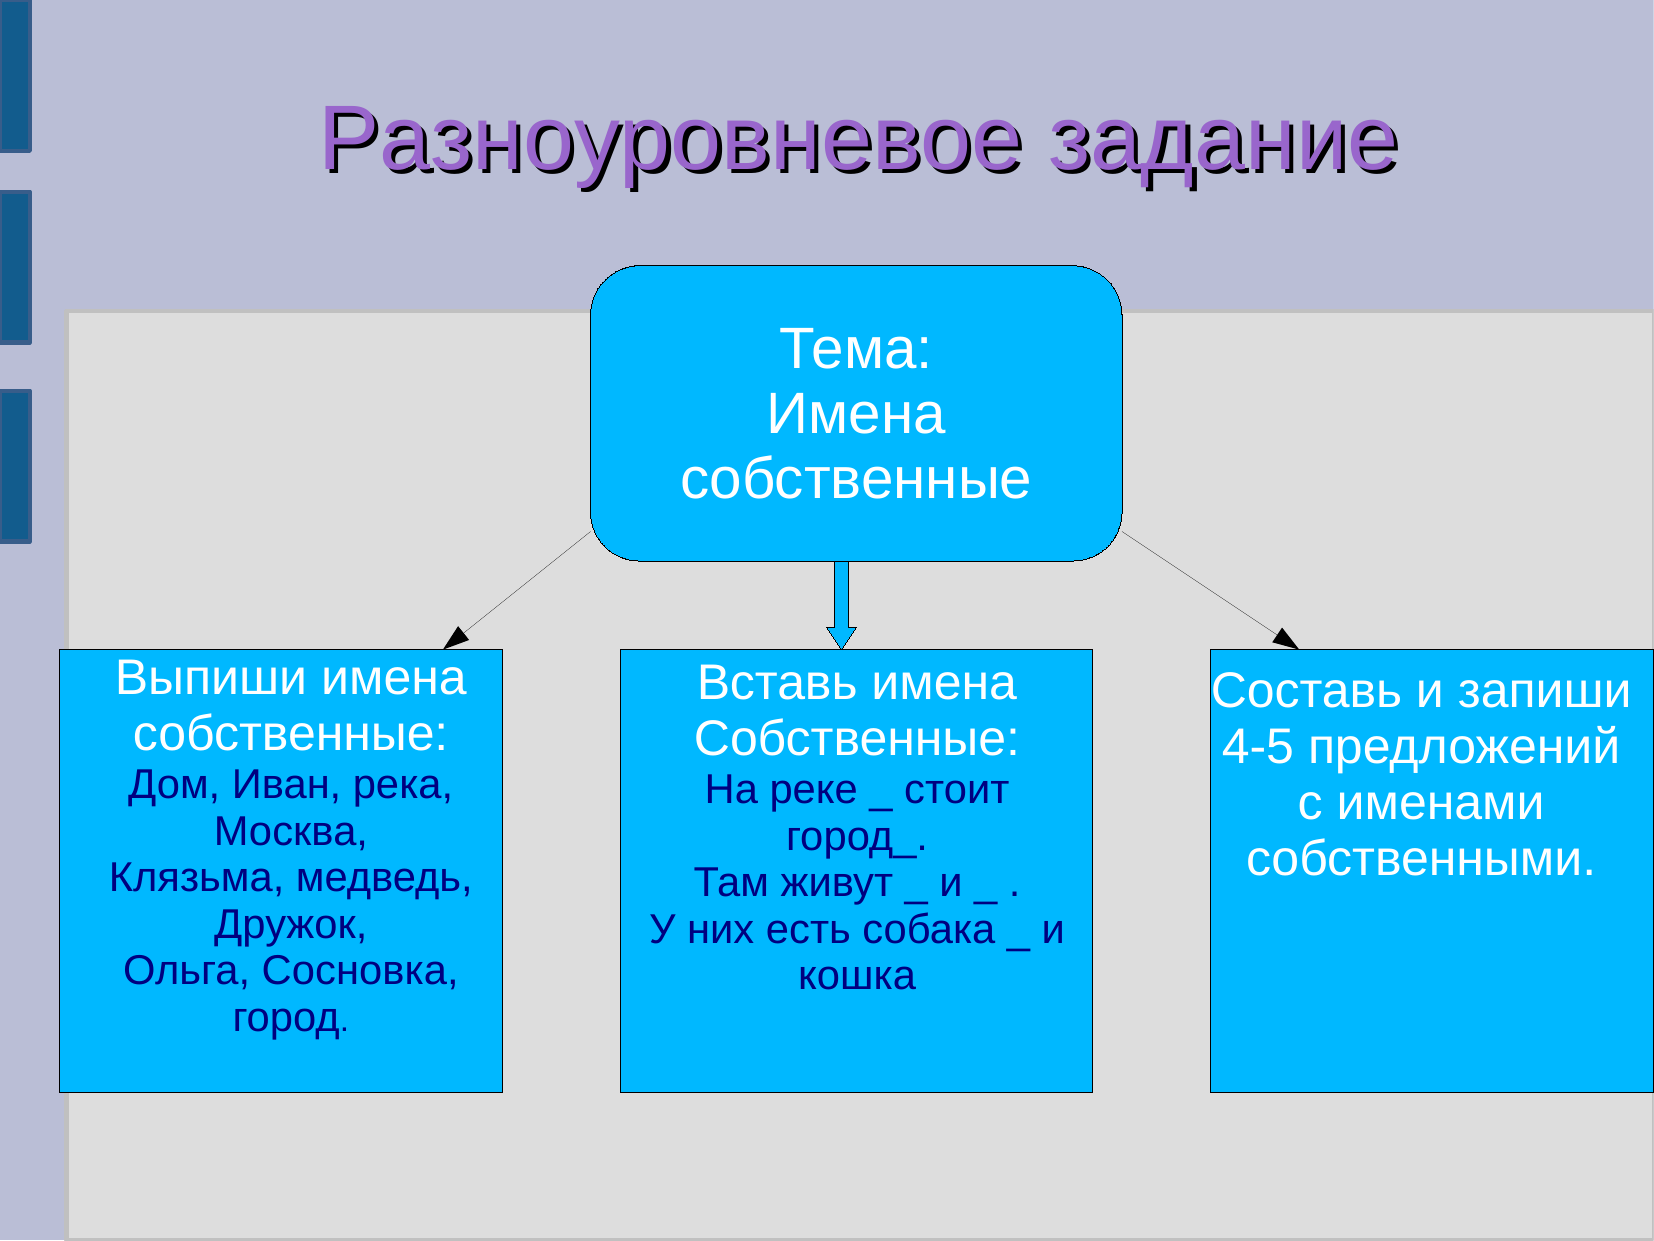

# Разноуровневое задание
Тема:
Имена собственные
Выпиши имена
собственные:
Дом, Иван, река, Москва,
Клязьма, медведь, Дружок,
Ольга, Сосновка, город.
Вставь имена
Собственные:
На реке _ стоит город_.
Там живут _ и _ .
У них есть собака _ и кошка
Составь и запиши
4-5 предложений
с именами
собственными.